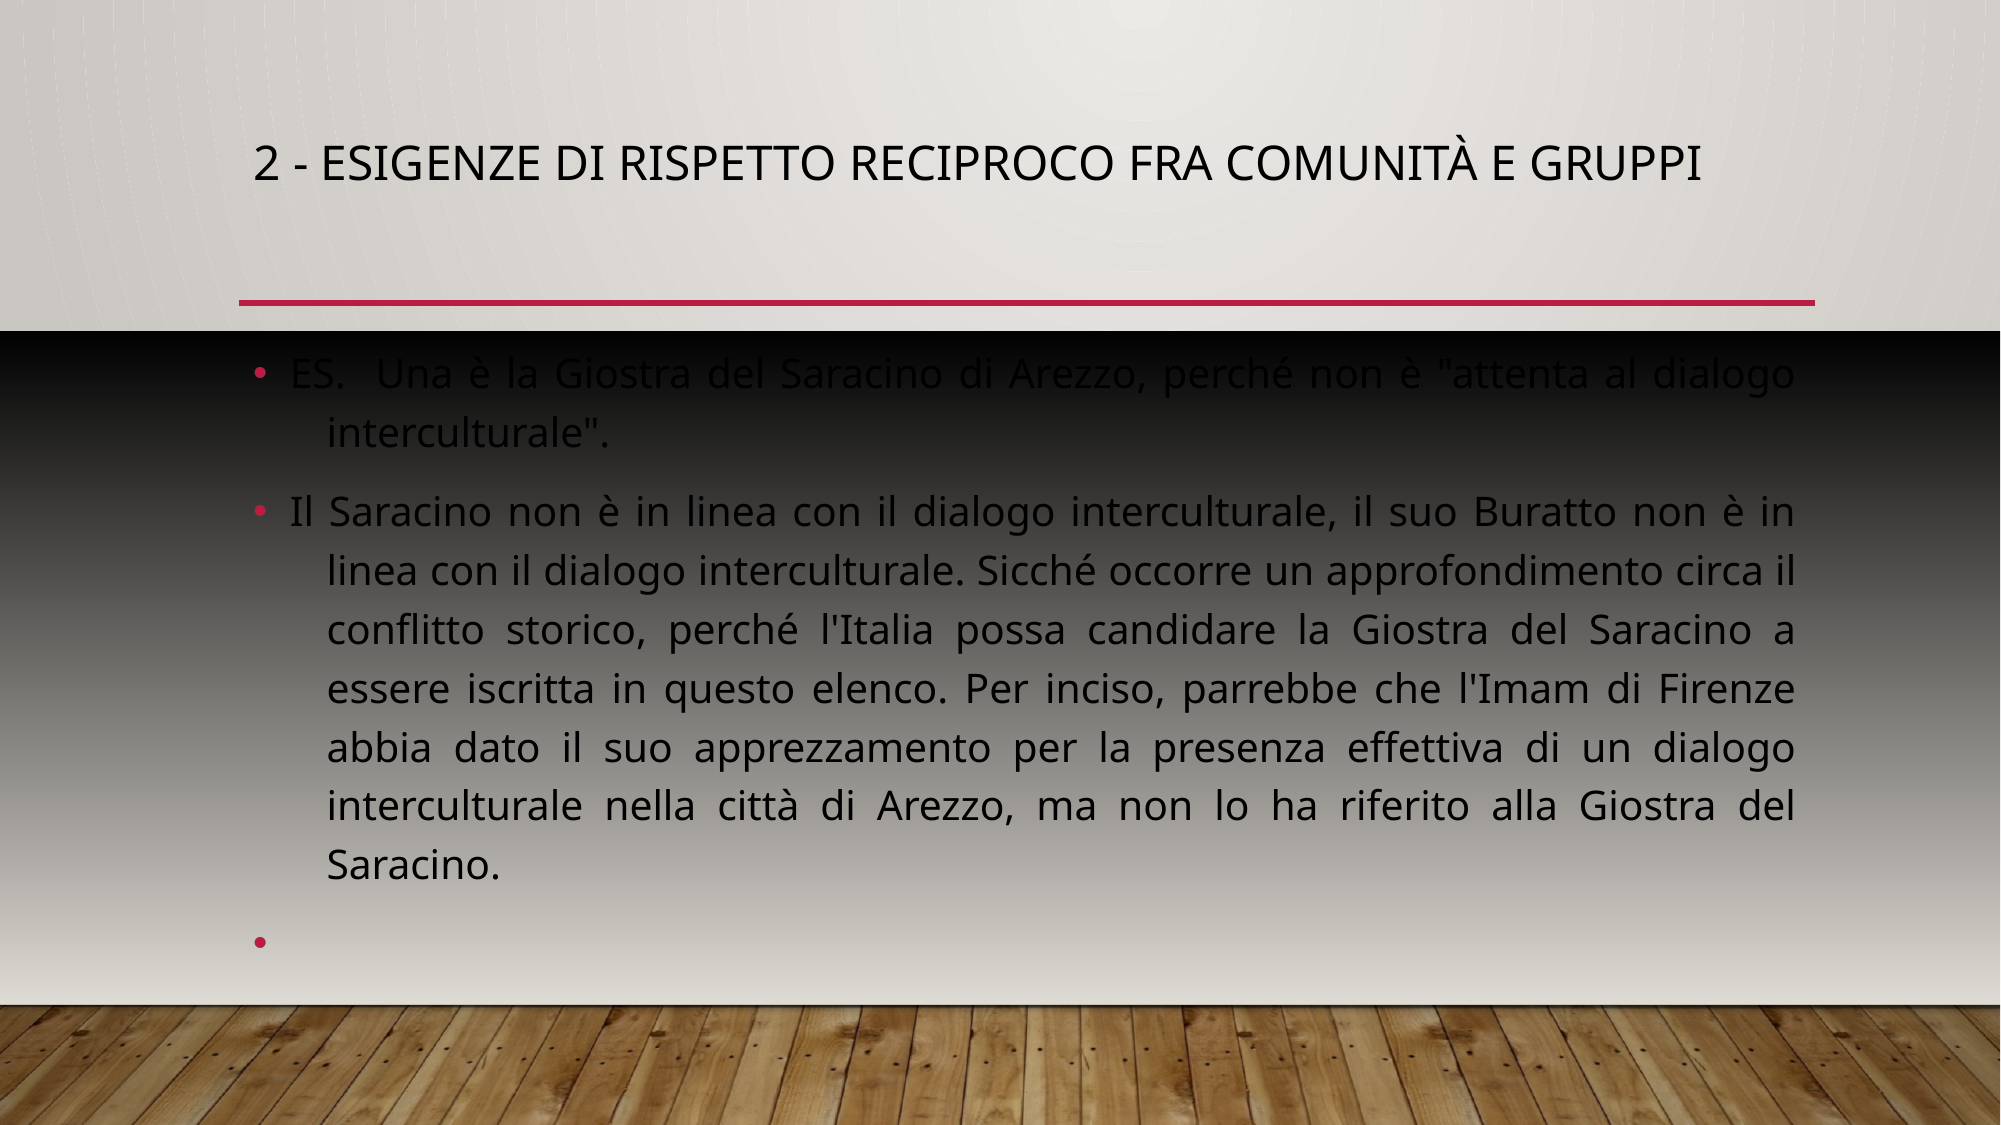

# 2 - Esigenze di rispetto reciproco fra comunità e gruppi
ES. Una è la Giostra del Saracino di Arezzo, perché non è "attenta al dialogo interculturale".
Il Saracino non è in linea con il dialogo interculturale, il suo Buratto non è in linea con il dialogo interculturale. Sicché occorre un approfondimento circa il conflitto storico, perché l'Italia possa candidare la Giostra del Saracino a essere iscritta in questo elenco. Per inciso, parrebbe che l'Imam di Firenze abbia dato il suo apprezzamento per la presenza effettiva di un dialogo interculturale nella città di Arezzo, ma non lo ha riferito alla Giostra del Saracino.